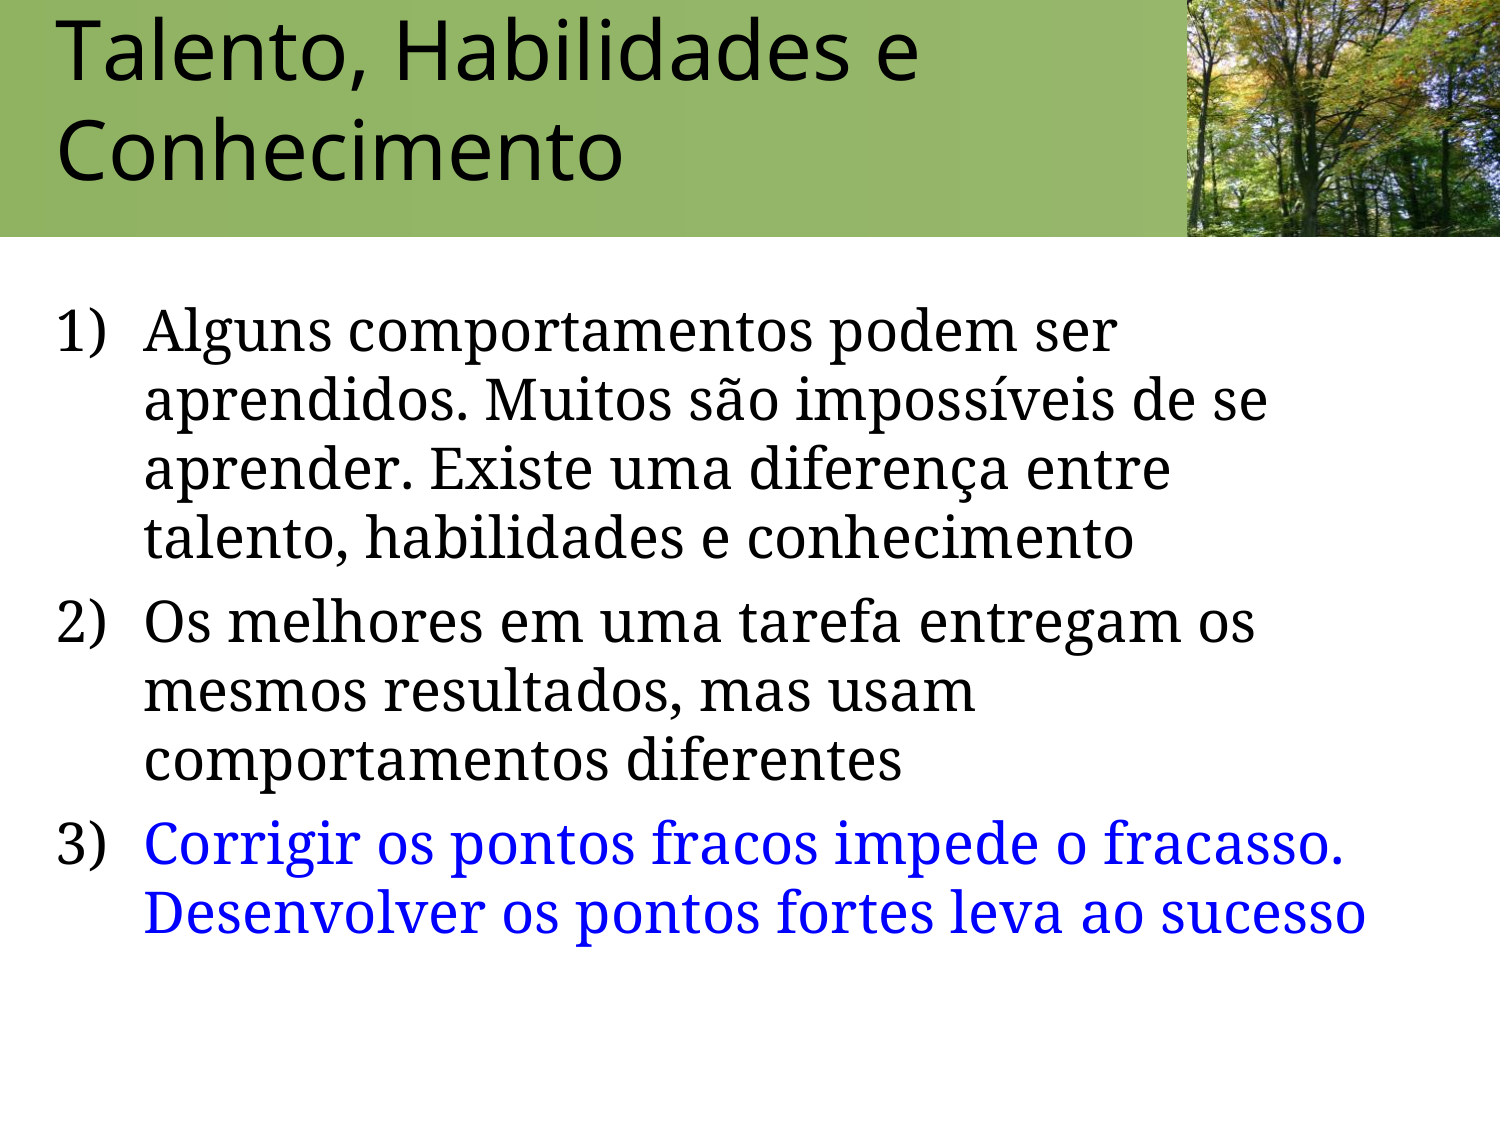

# Talento, Habilidades e Conhecimento
Alguns comportamentos podem ser aprendidos. Muitos são impossíveis de se aprender. Existe uma diferença entre talento, habilidades e conhecimento
Os melhores em uma tarefa entregam os mesmos resultados, mas usam comportamentos diferentes
Corrigir os pontos fracos impede o fracasso. Desenvolver os pontos fortes leva ao sucesso